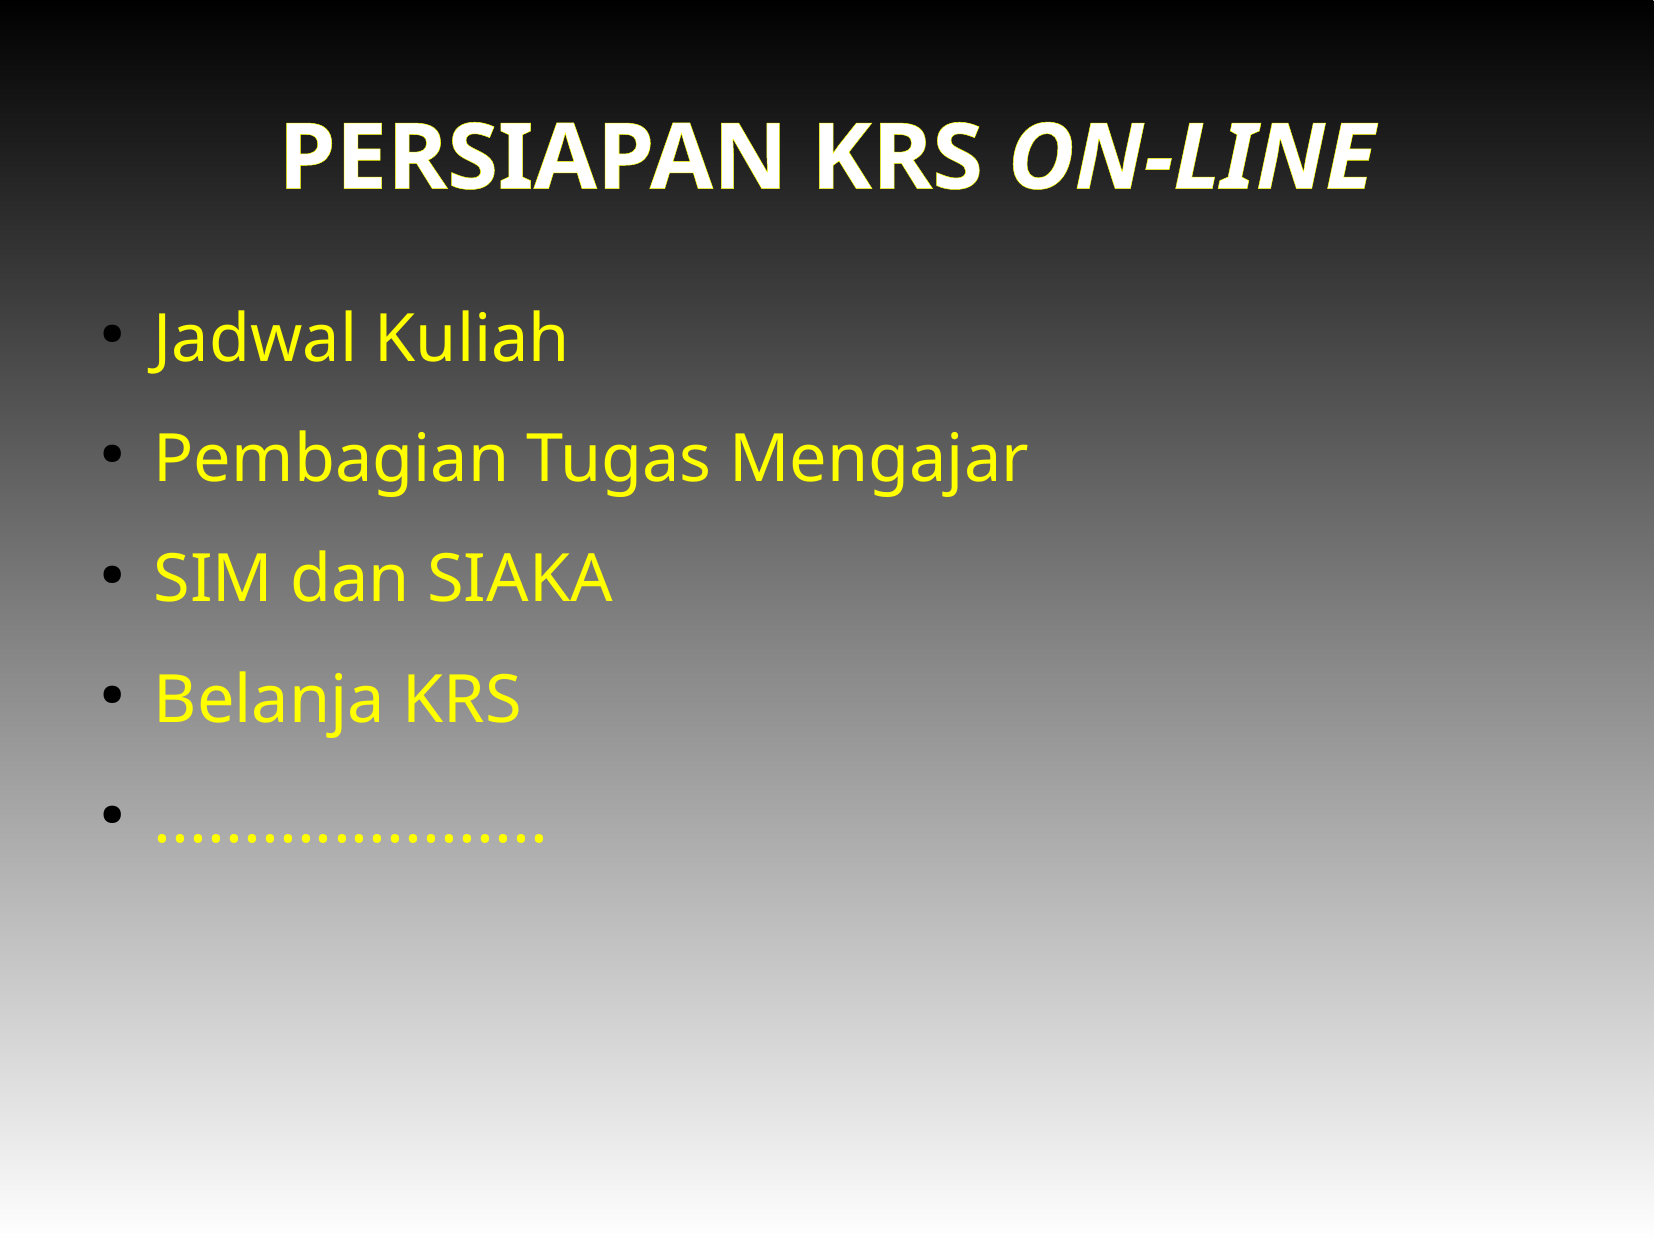

# PERSIAPAN KRS ON-LINE
Jadwal Kuliah
Pembagian Tugas Mengajar
SIM dan SIAKA
Belanja KRS
......................